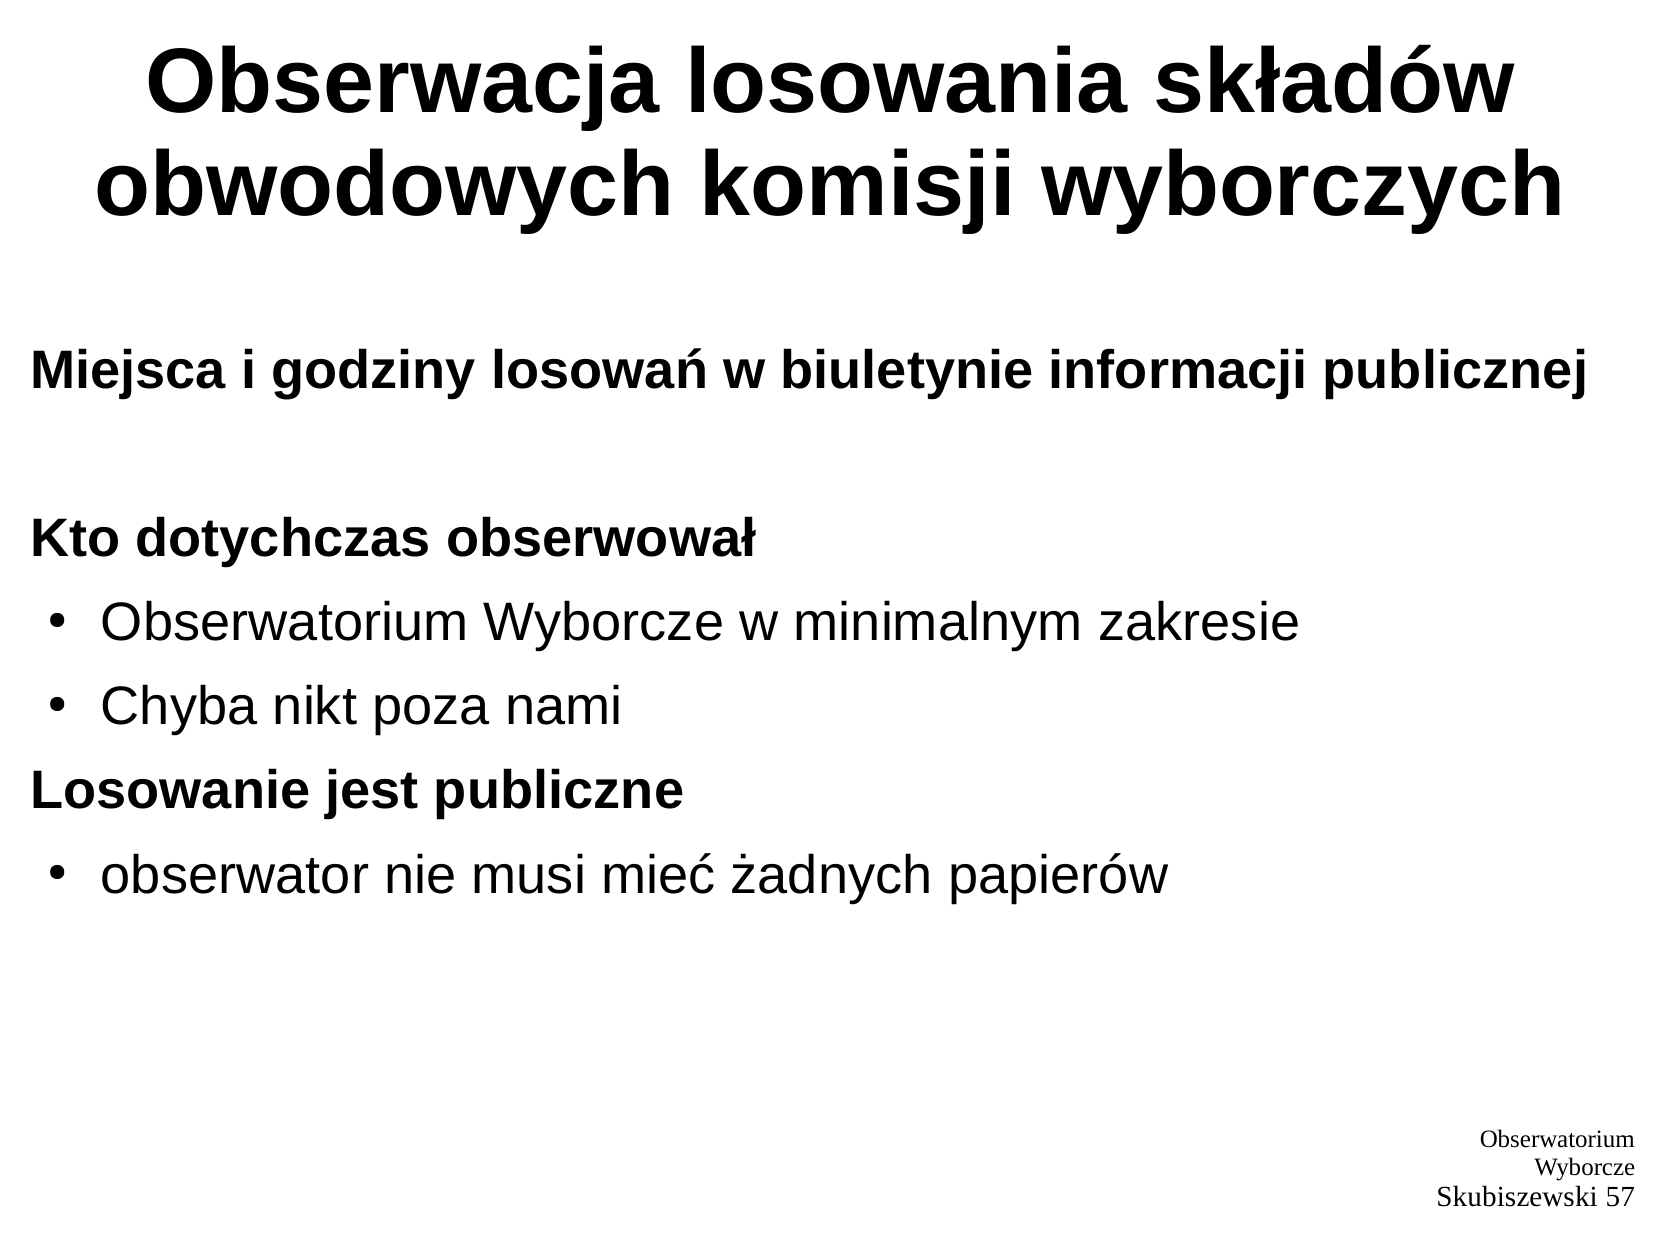

# Obserwacja losowania składów obwodowych komisji wyborczych
Miejsca i godziny losowań w biuletynie informacji publicznej
Kto dotychczas obserwował
Obserwatorium Wyborcze w minimalnym zakresie
Chyba nikt poza nami
Losowanie jest publiczne
obserwator nie musi mieć żadnych papierów
57